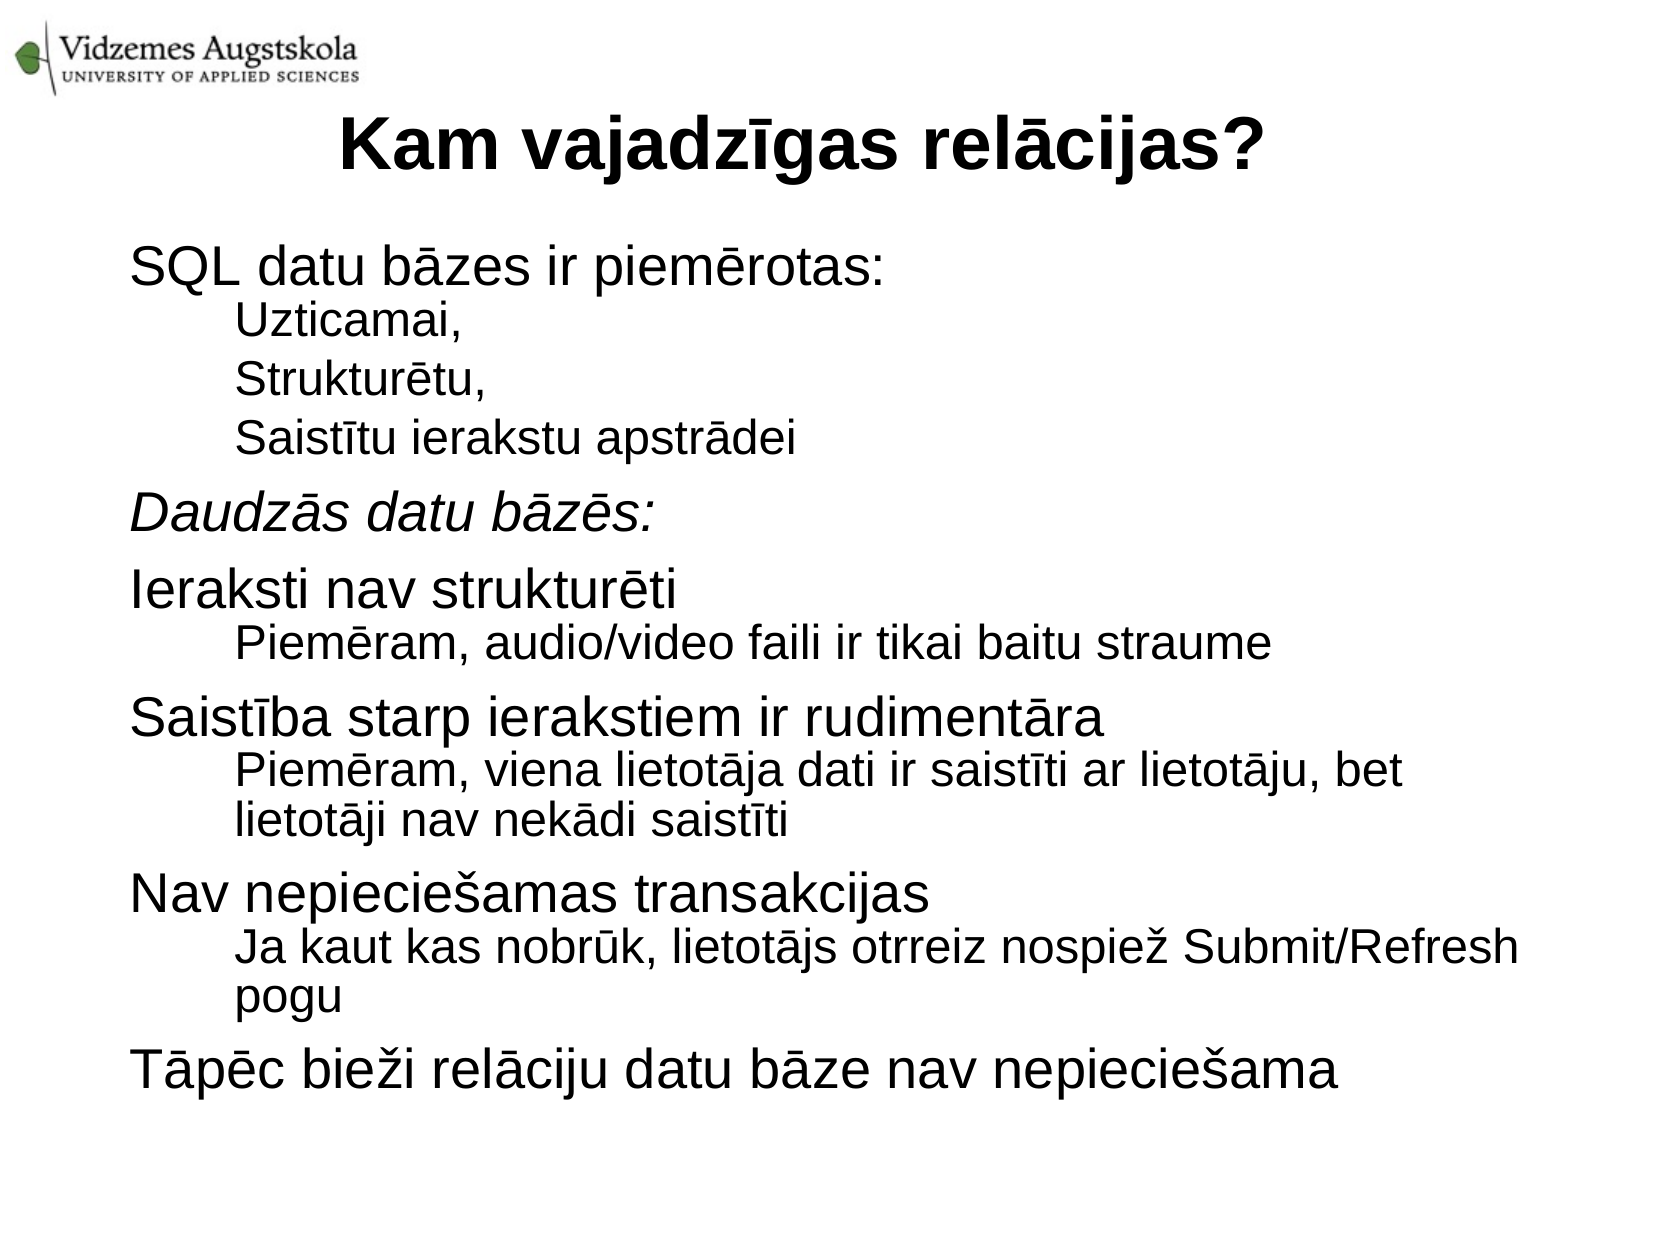

# Kam vajadzīgas relācijas?
SQL datu bāzes ir piemērotas:
Uzticamai,
Strukturētu,
Saistītu ierakstu apstrādei
Daudzās datu bāzēs:
Ieraksti nav strukturēti
Piemēram, audio/video faili ir tikai baitu straume
Saistība starp ierakstiem ir rudimentāra
Piemēram, viena lietotāja dati ir saistīti ar lietotāju, bet lietotāji nav nekādi saistīti
Nav nepieciešamas transakcijas
Ja kaut kas nobrūk, lietotājs otrreiz nospiež Submit/Refresh pogu
Tāpēc bieži relāciju datu bāze nav nepieciešama